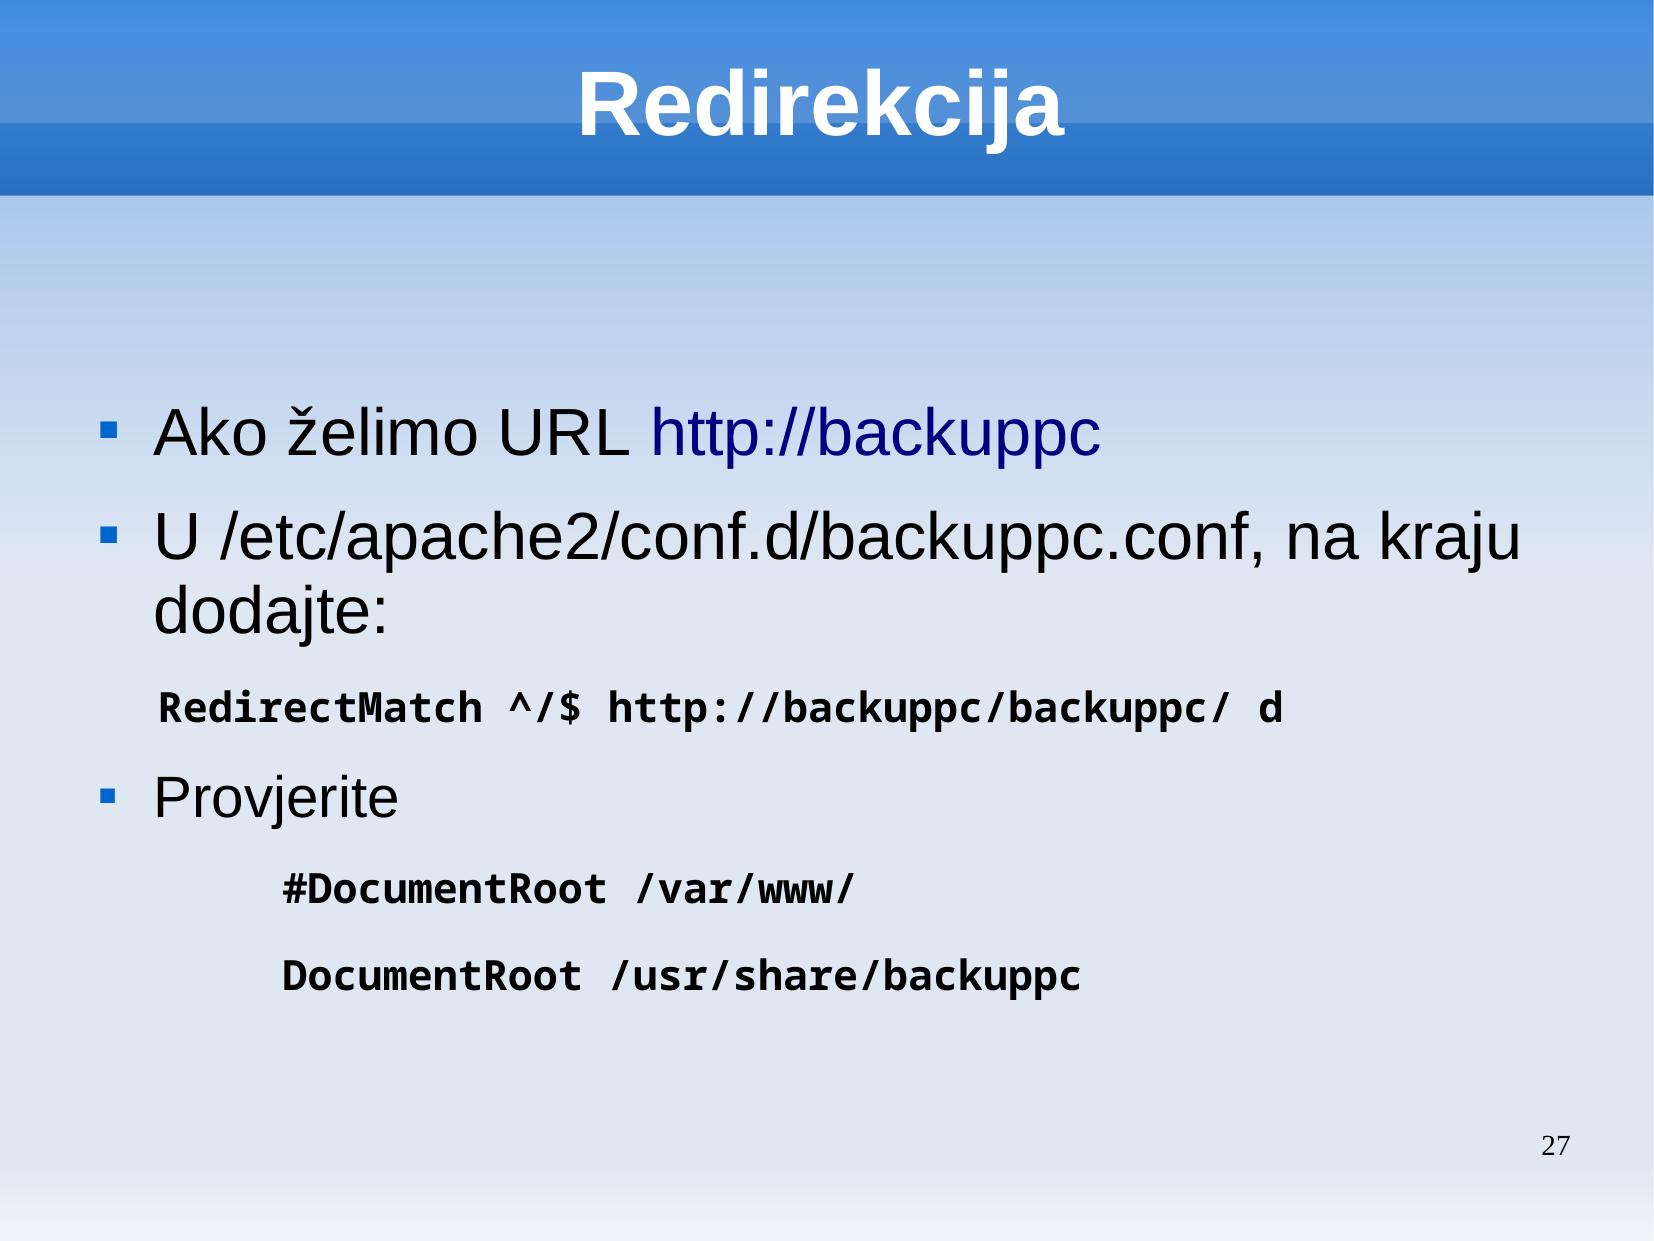

# Redirekcija
Ako želimo URL http://backuppc
U /etc/apache2/conf.d/backuppc.conf, na kraju dodajte:
 RedirectMatch ^/$ http://backuppc/backuppc/ d
Provjerite
 #DocumentRoot /var/www/
 DocumentRoot /usr/share/backuppc
27